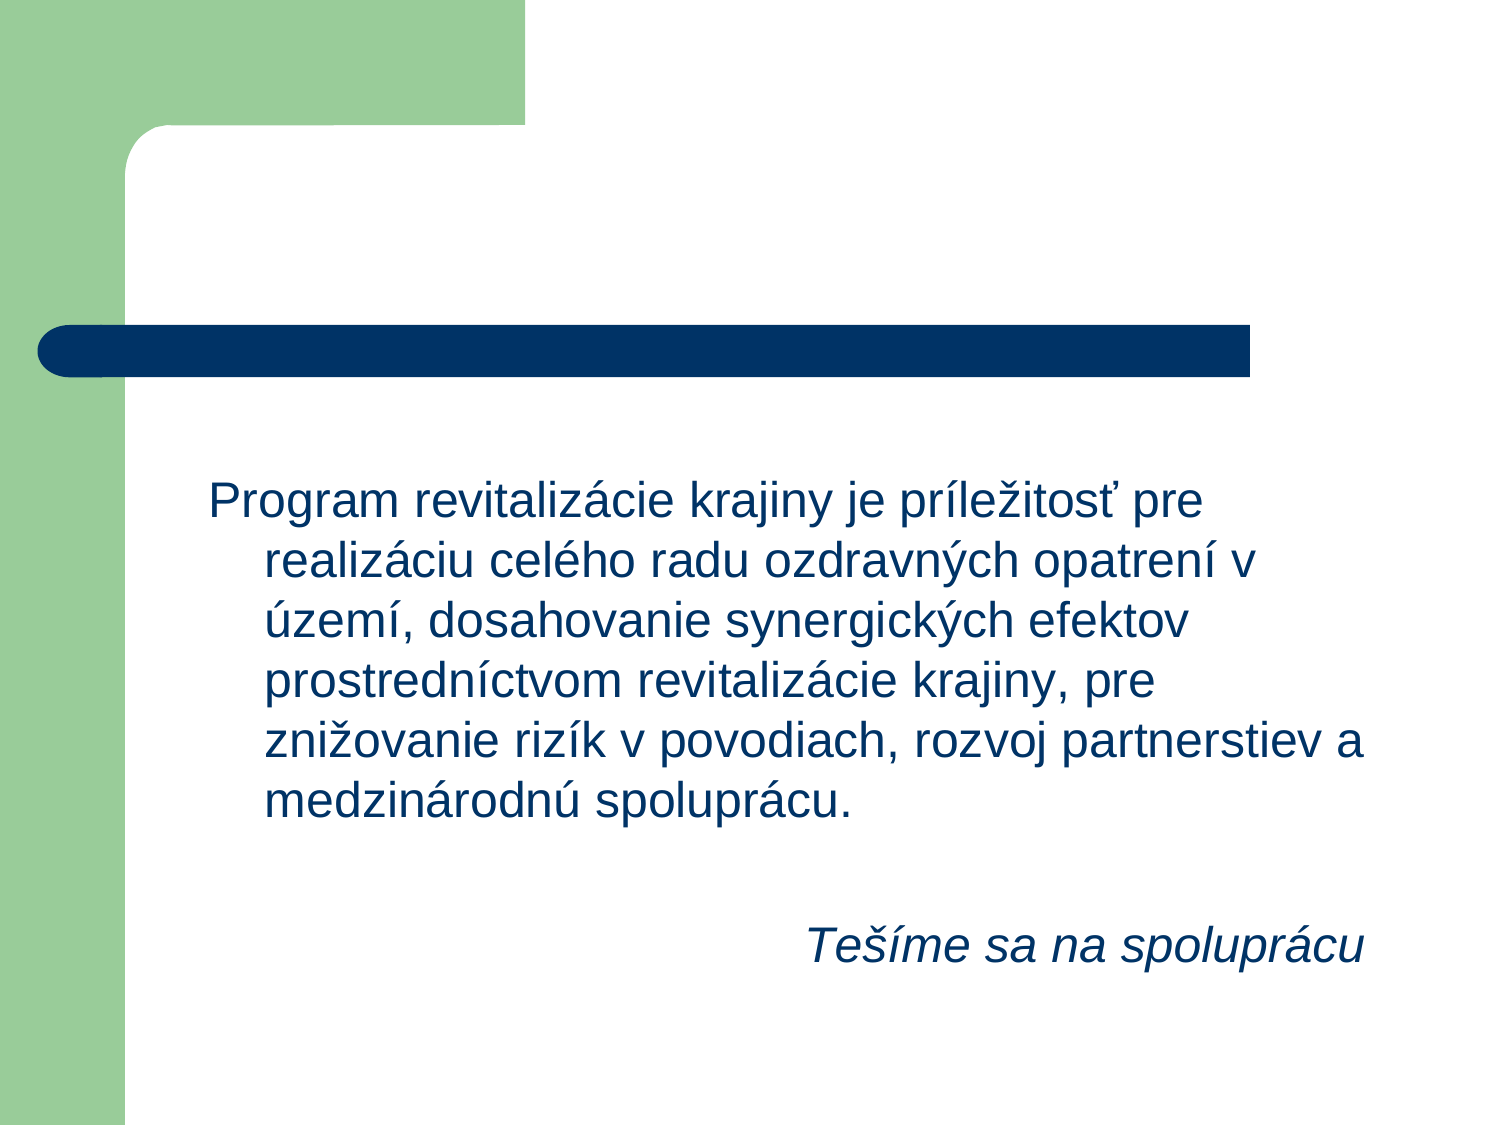

# Program revitalizácie krajiny je príležitosť pre realizáciu celého radu ozdravných opatrení v území, dosahovanie synergických efektov prostredníctvom revitalizácie krajiny, pre znižovanie rizík v povodiach, rozvoj partnerstiev a medzinárodnú spoluprácu.
Tešíme sa na spoluprácu